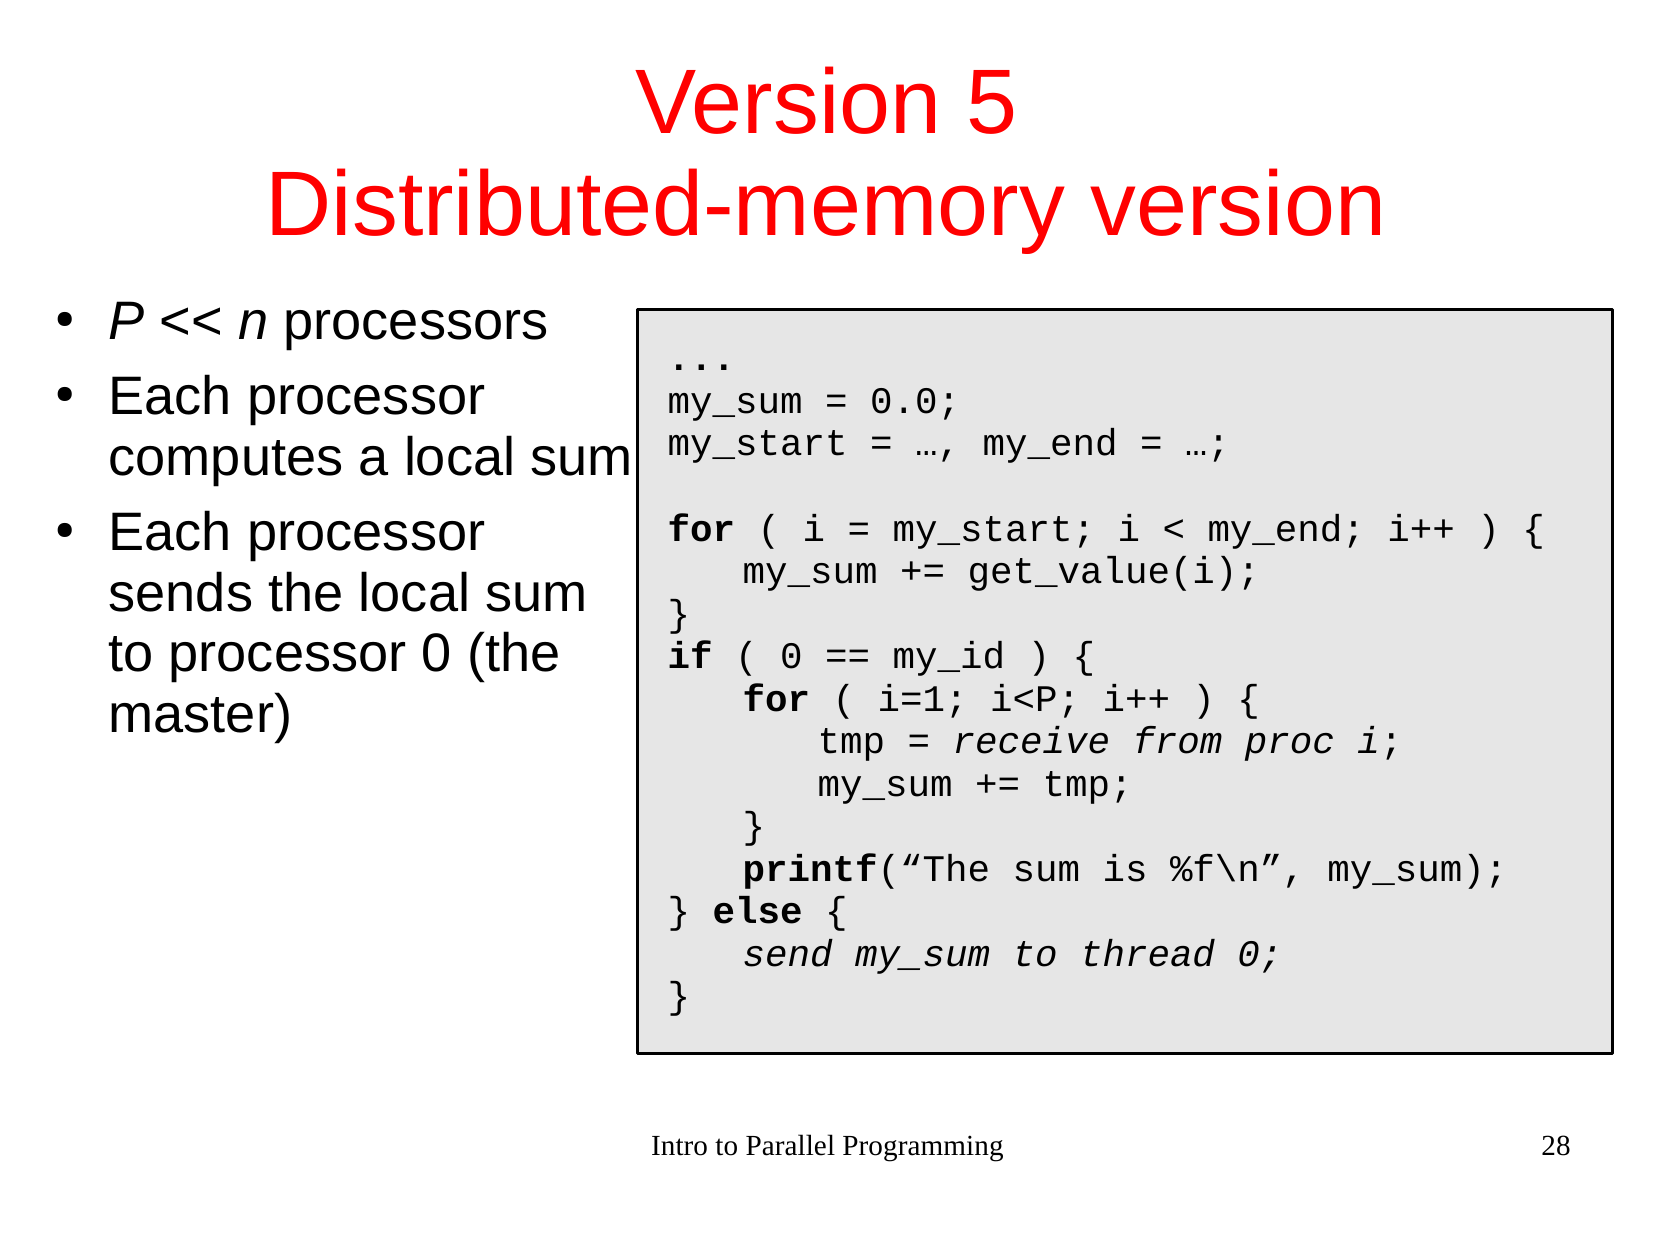

# Version 5 Distributed-memory version
P << n processors
Each processor computes a local sum
Each processor sends the local sum to processor 0 (the master)
...
my_sum = 0.0;
my_start = …, my_end = …;
for ( i = my_start; i < my_end; i++ ) {
	my_sum += get_value(i);
}
if ( 0 == my_id ) {
	for ( i=1; i<P; i++ ) {
		tmp = receive from proc i;
		my_sum += tmp;
	}
	printf(“The sum is %f\n”, my_sum);
} else {
	send my_sum to thread 0;
}
Intro to Parallel Programming
28